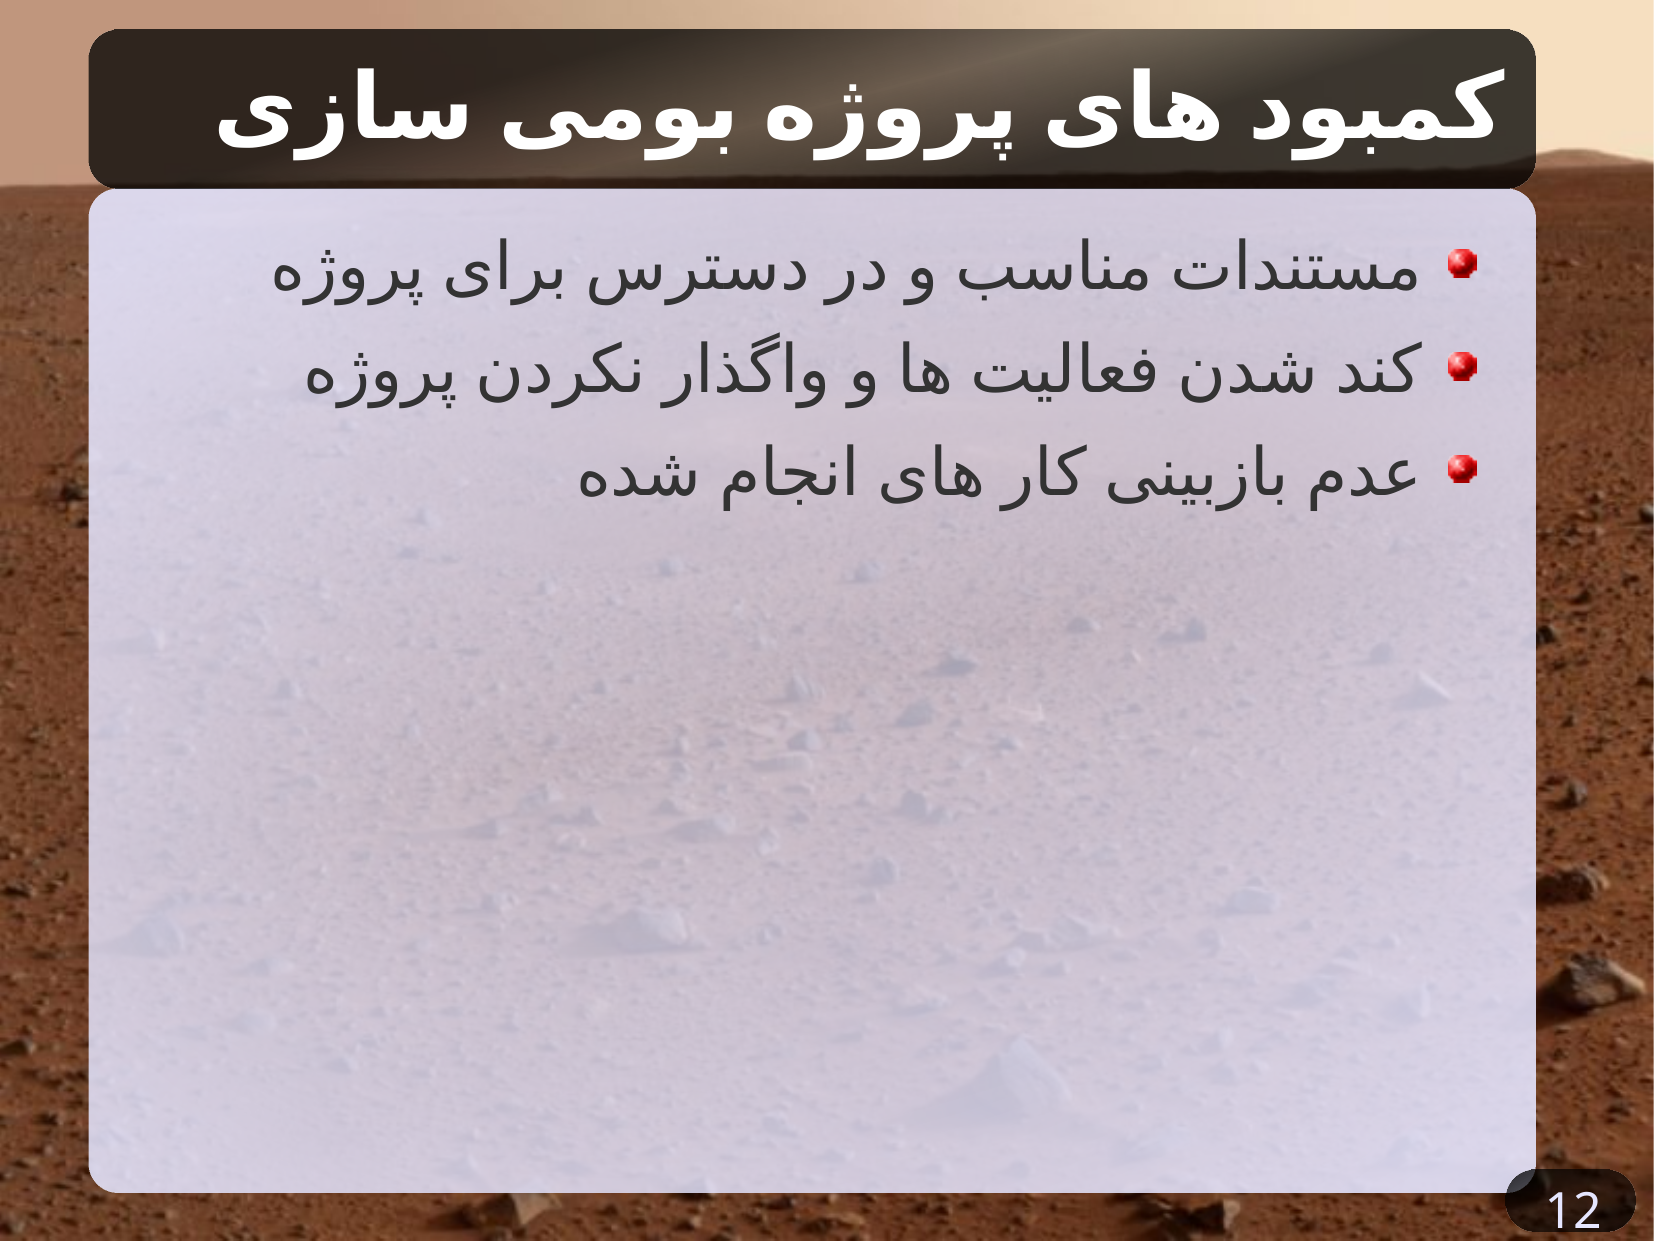

# کمبود های پروژه بومی سازی
مستندات مناسب و در دسترس برای پروژه
کند شدن فعالیت ها و واگذار نکردن پروژه
عدم بازبینی کار های انجام شده